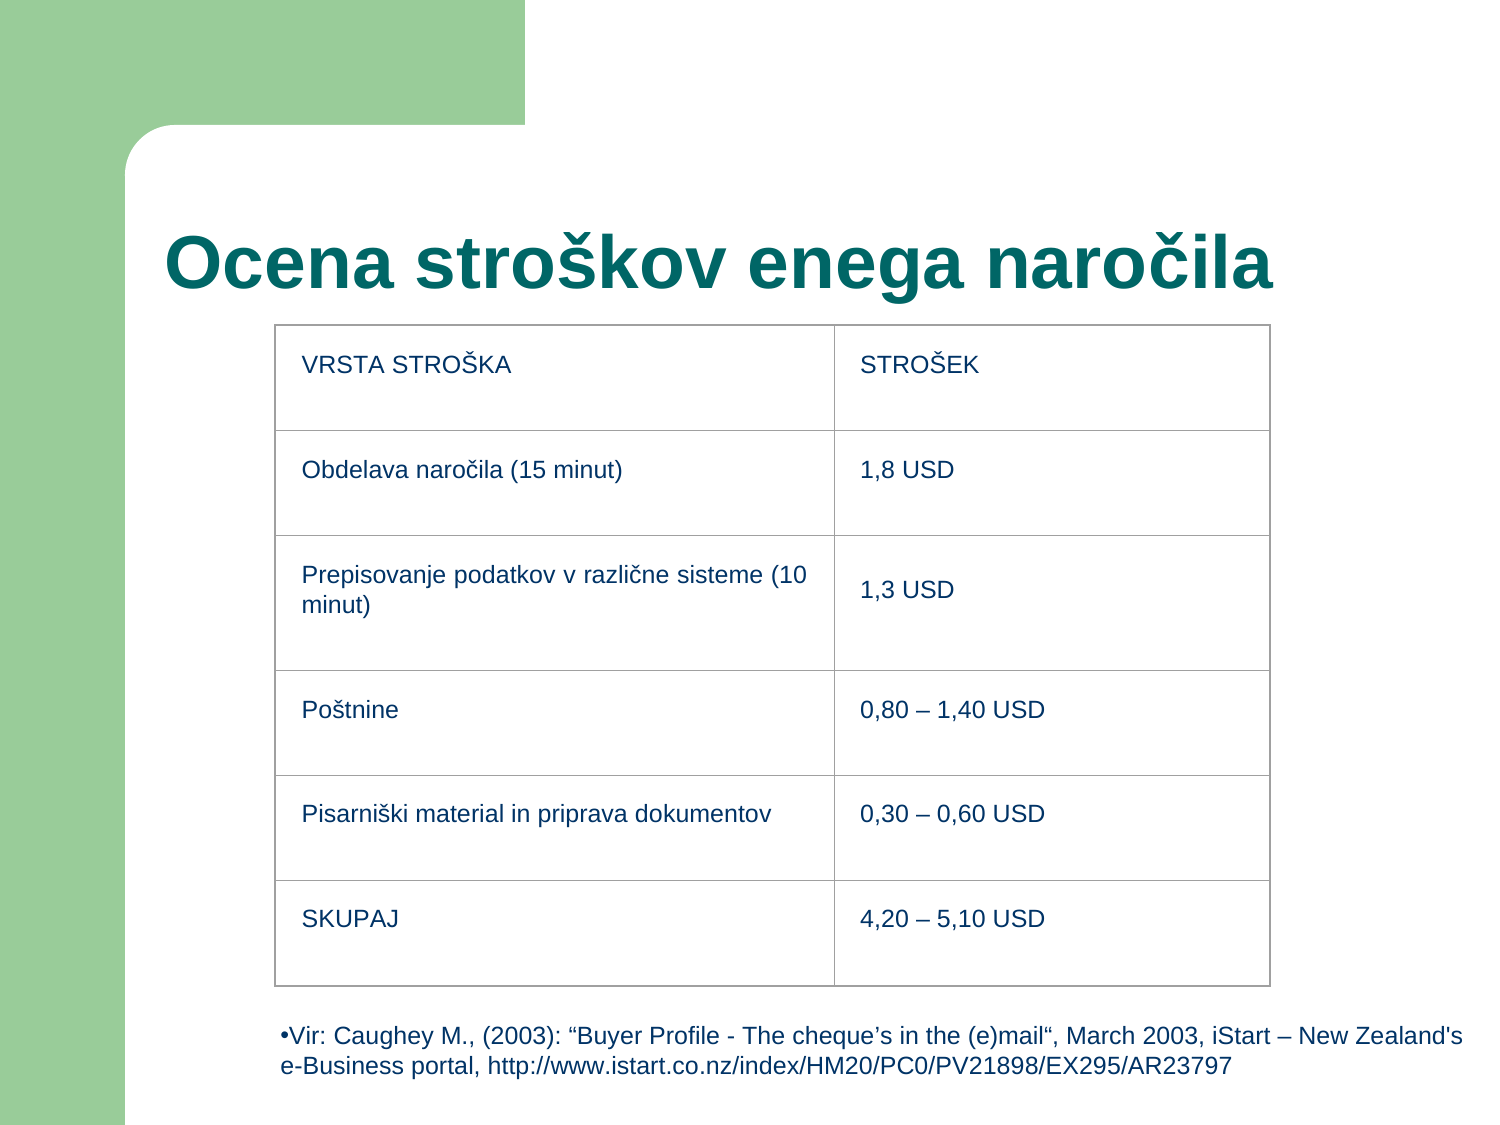

# Ocena stroškov enega naročila
VRSTA STROŠKA
STROŠEK
Obdelava naročila (15 minut)
1,8 USD
Prepisovanje podatkov v različne sisteme (10 minut)
1,3 USD
Poštnine
0,80 – 1,40 USD
Pisarniški material in priprava dokumentov
0,30 – 0,60 USD
SKUPAJ
4,20 – 5,10 USD
Vir: Caughey M., (2003): “Buyer Profile - The cheque’s in the (e)mail“, March 2003, iStart – New Zealand's e-Business portal, http://www.istart.co.nz/index/HM20/PC0/PV21898/EX295/AR23797